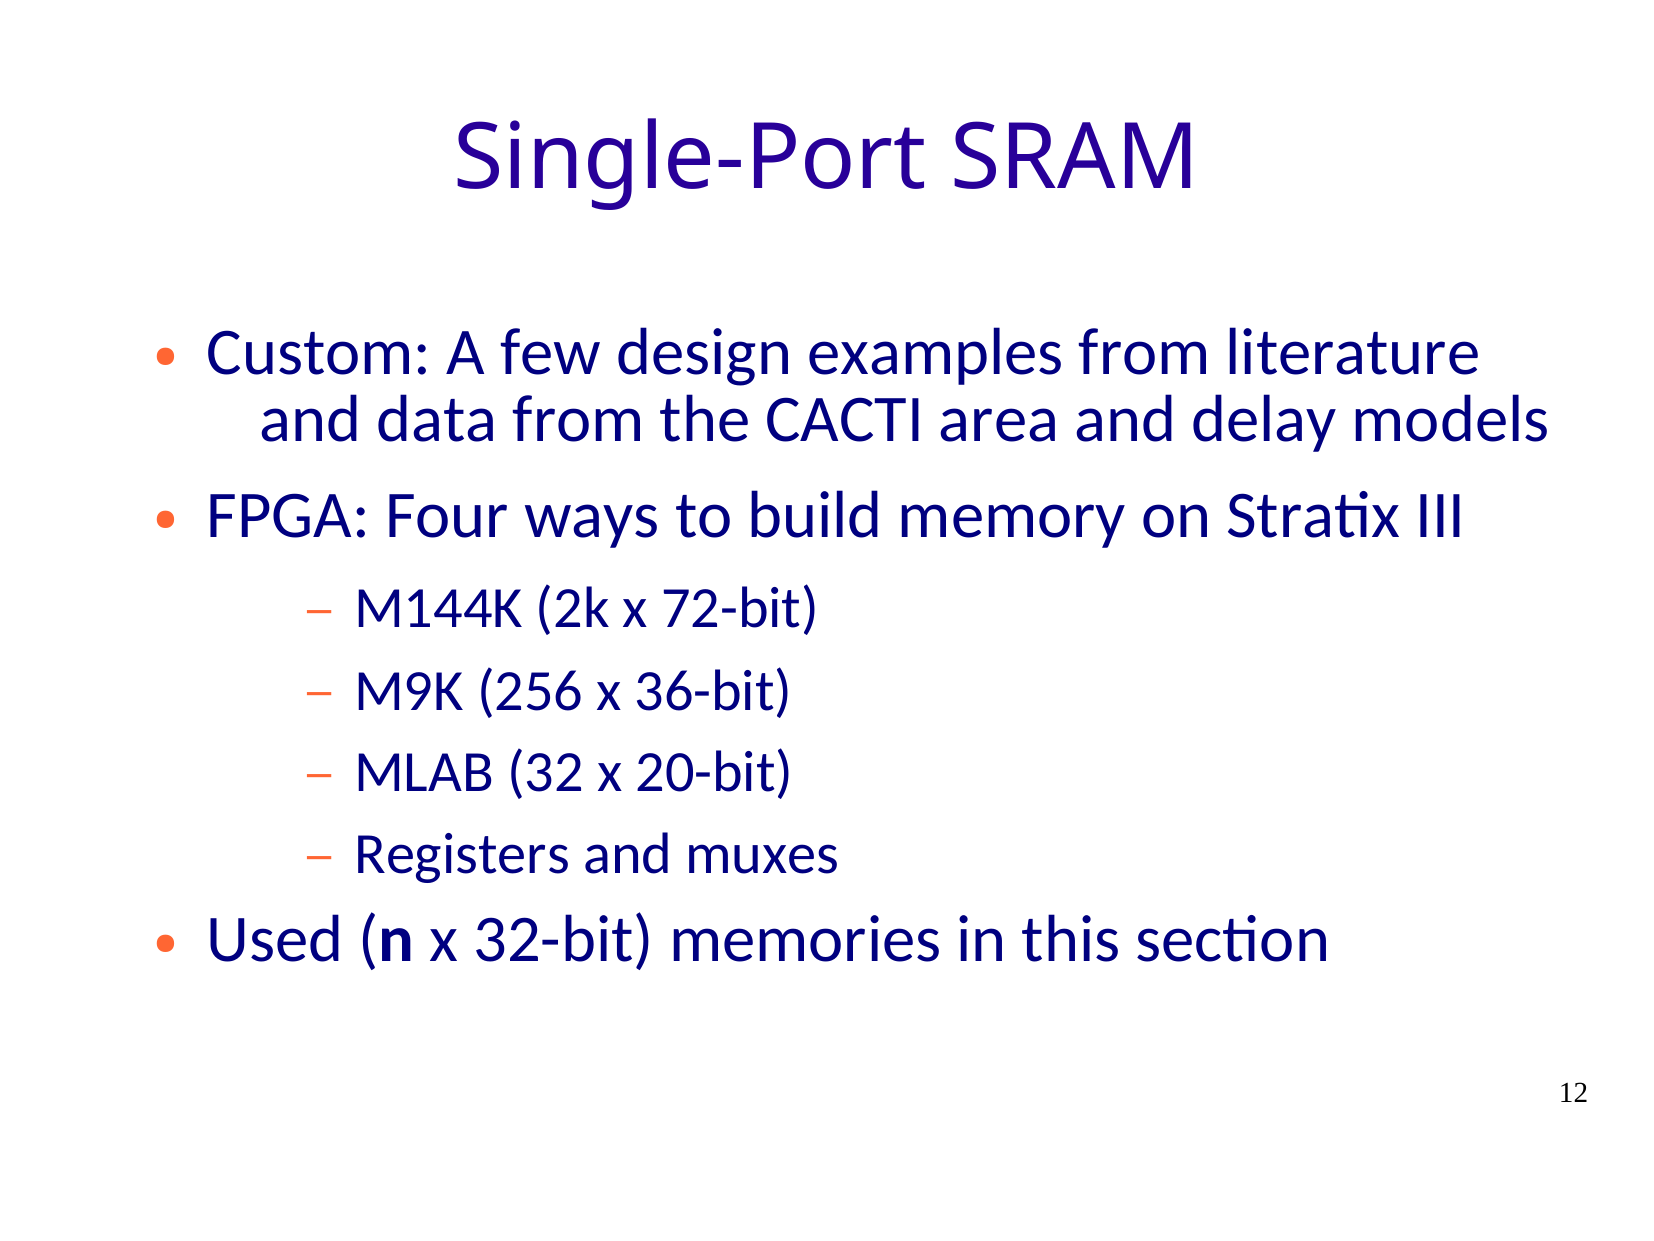

# Single-Port SRAM
Custom: A few design examples from literature and data from the CACTI area and delay models
FPGA: Four ways to build memory on Stratix III
M144K (2k x 72-bit)
M9K (256 x 36-bit)
MLAB (32 x 20-bit)
Registers and muxes
Used (n x 32-bit) memories in this section
12